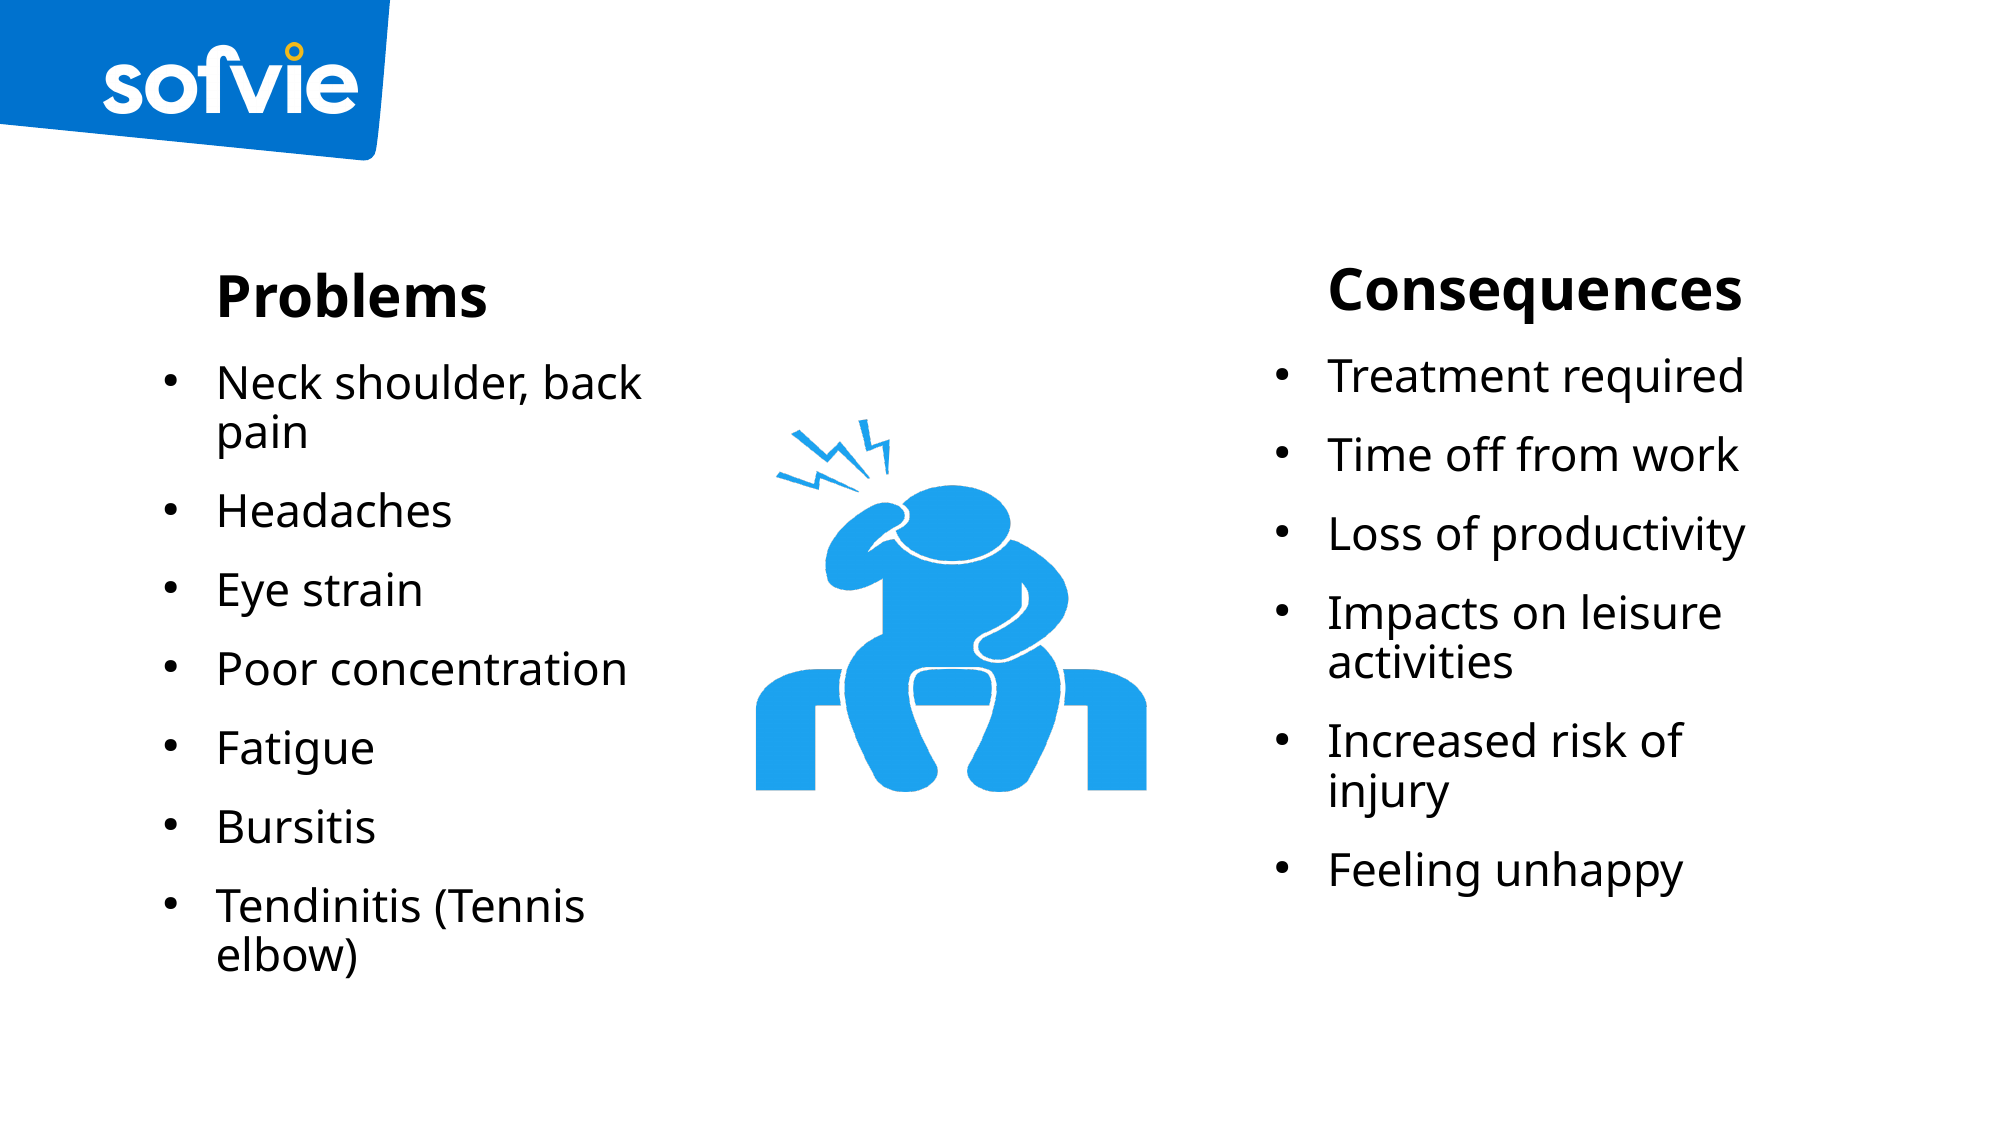

Consequences
Treatment required
Time off from work
Loss of productivity
Impacts on leisure activities
Increased risk of injury
Feeling unhappy
# Problems
Neck shoulder, back pain
Headaches
Eye strain
Poor concentration
Fatigue
Bursitis
Tendinitis (Tennis elbow)